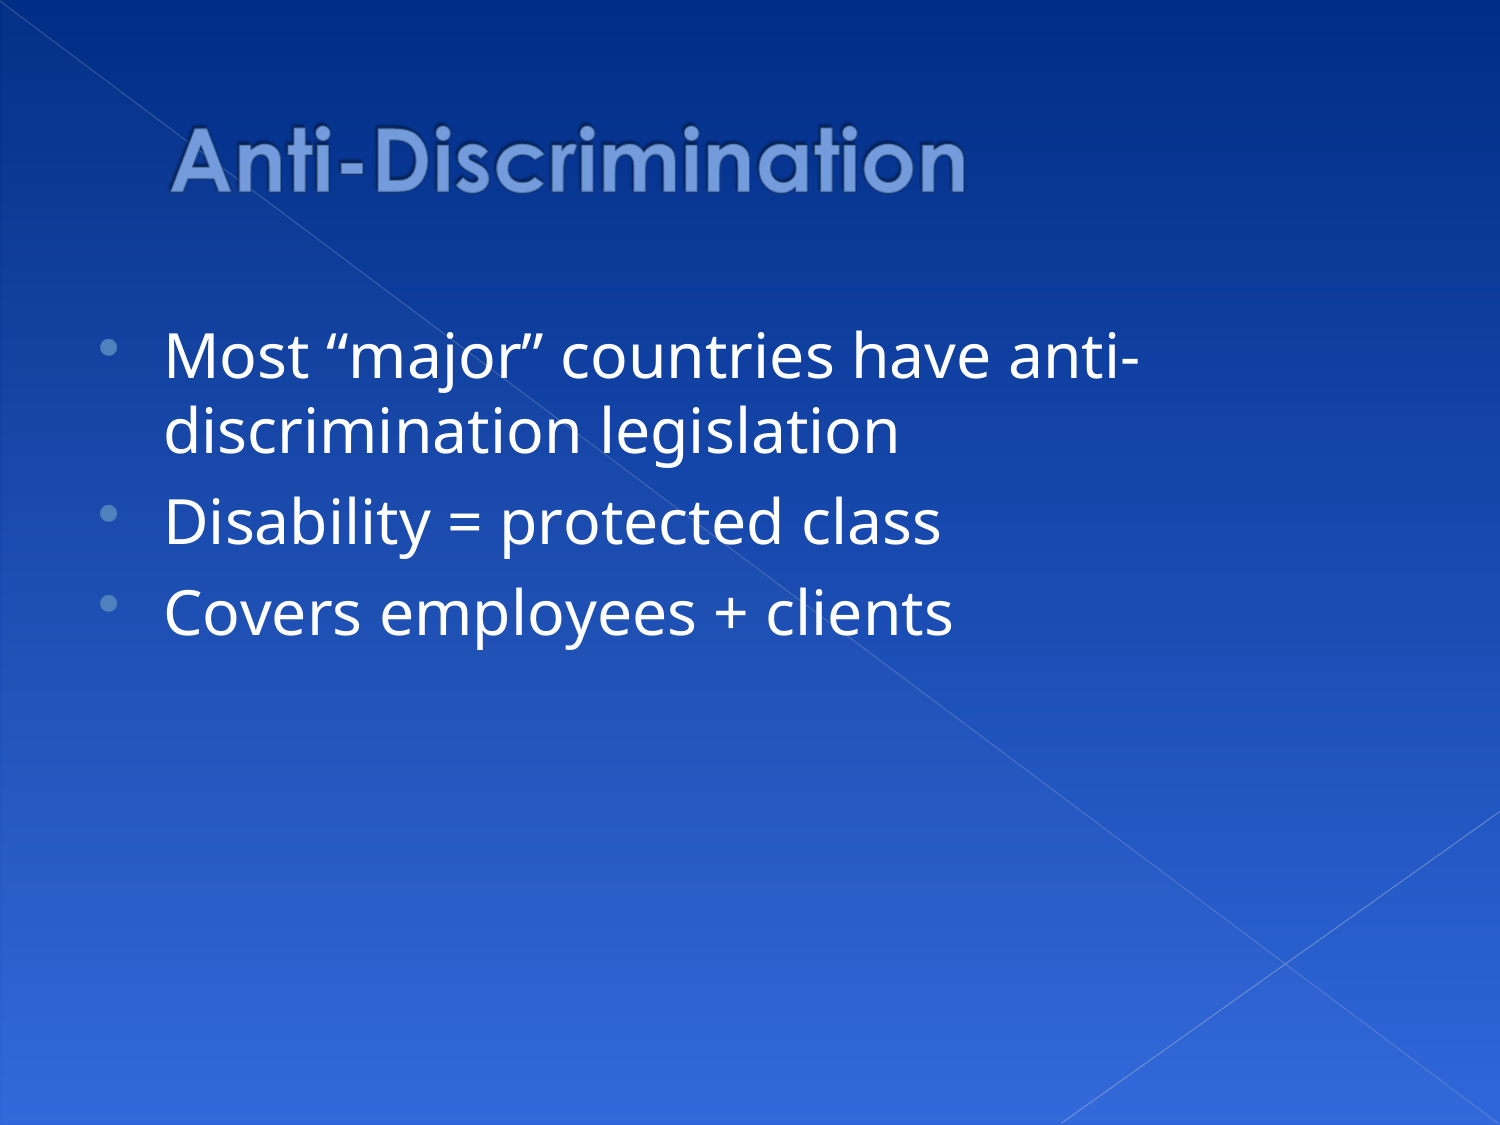

# Most “major” countries have anti-discrimination legislation
Disability = protected class
Covers employees + clients